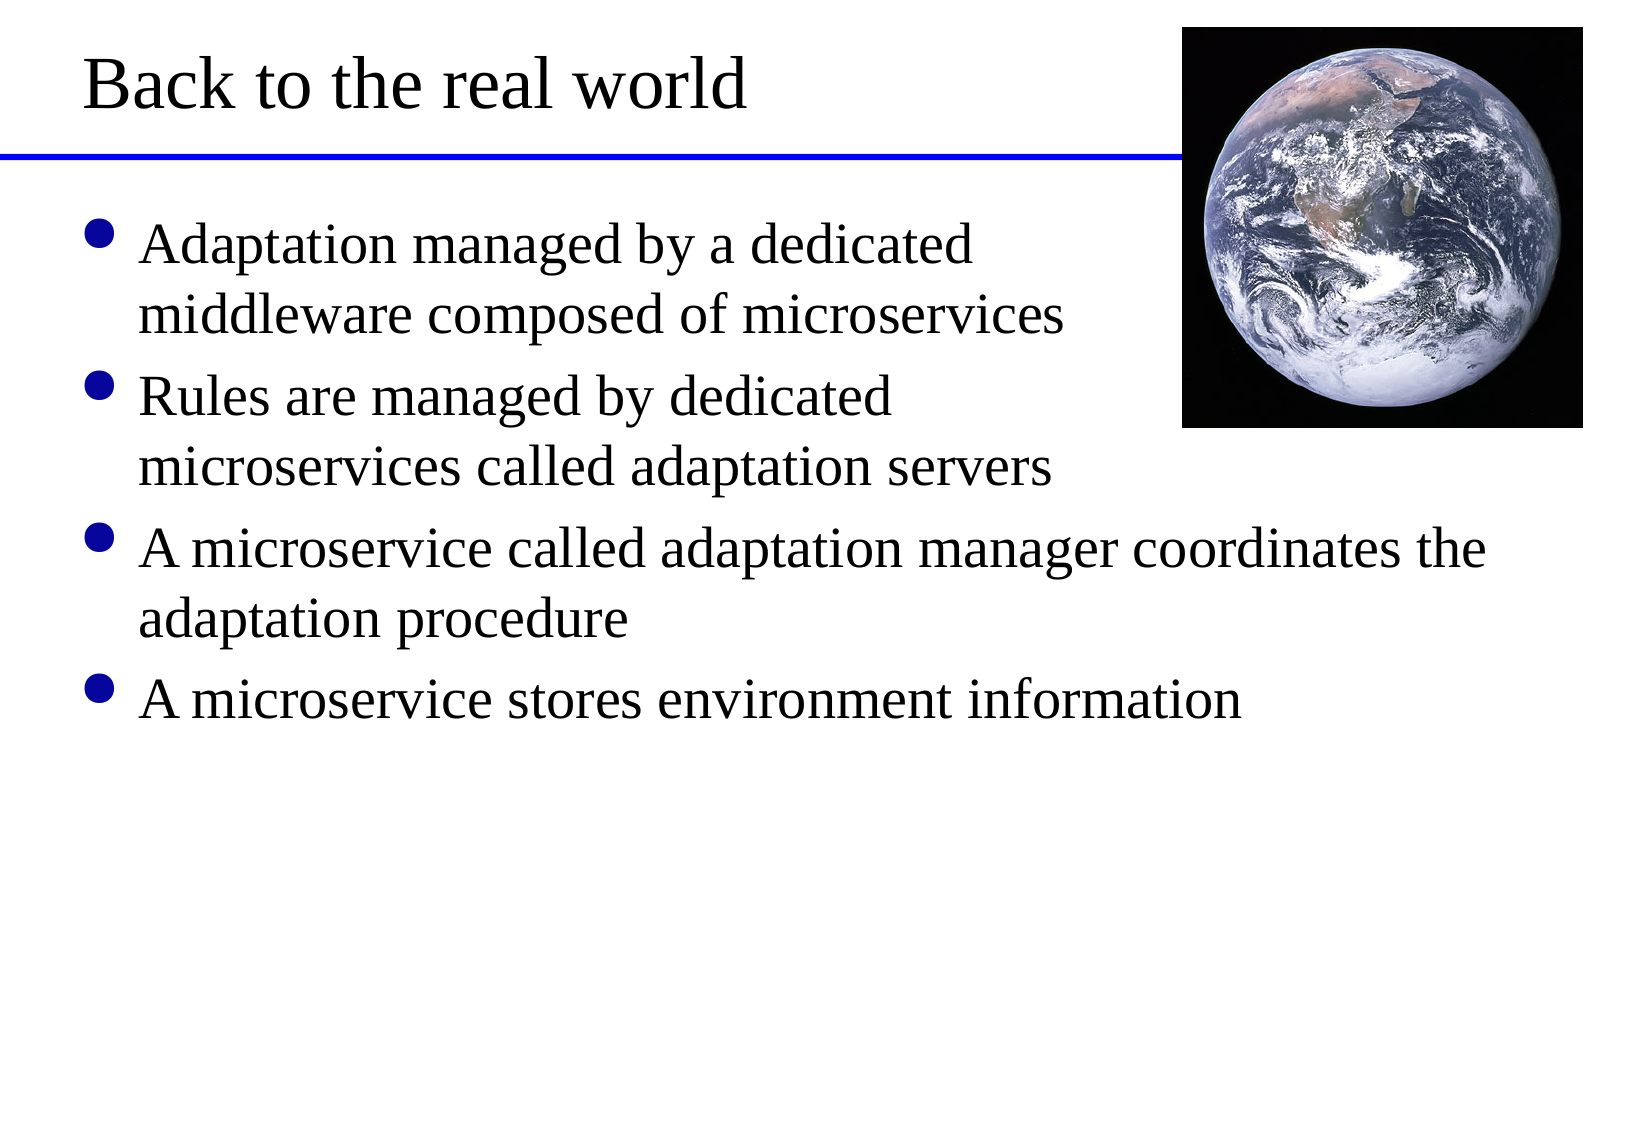

# Back to the real world
Adaptation managed by a dedicated
middleware composed of microservices
Rules are managed by dedicated
microservices called adaptation servers
A microservice called adaptation manager coordinates the adaptation procedure
A microservice stores environment information